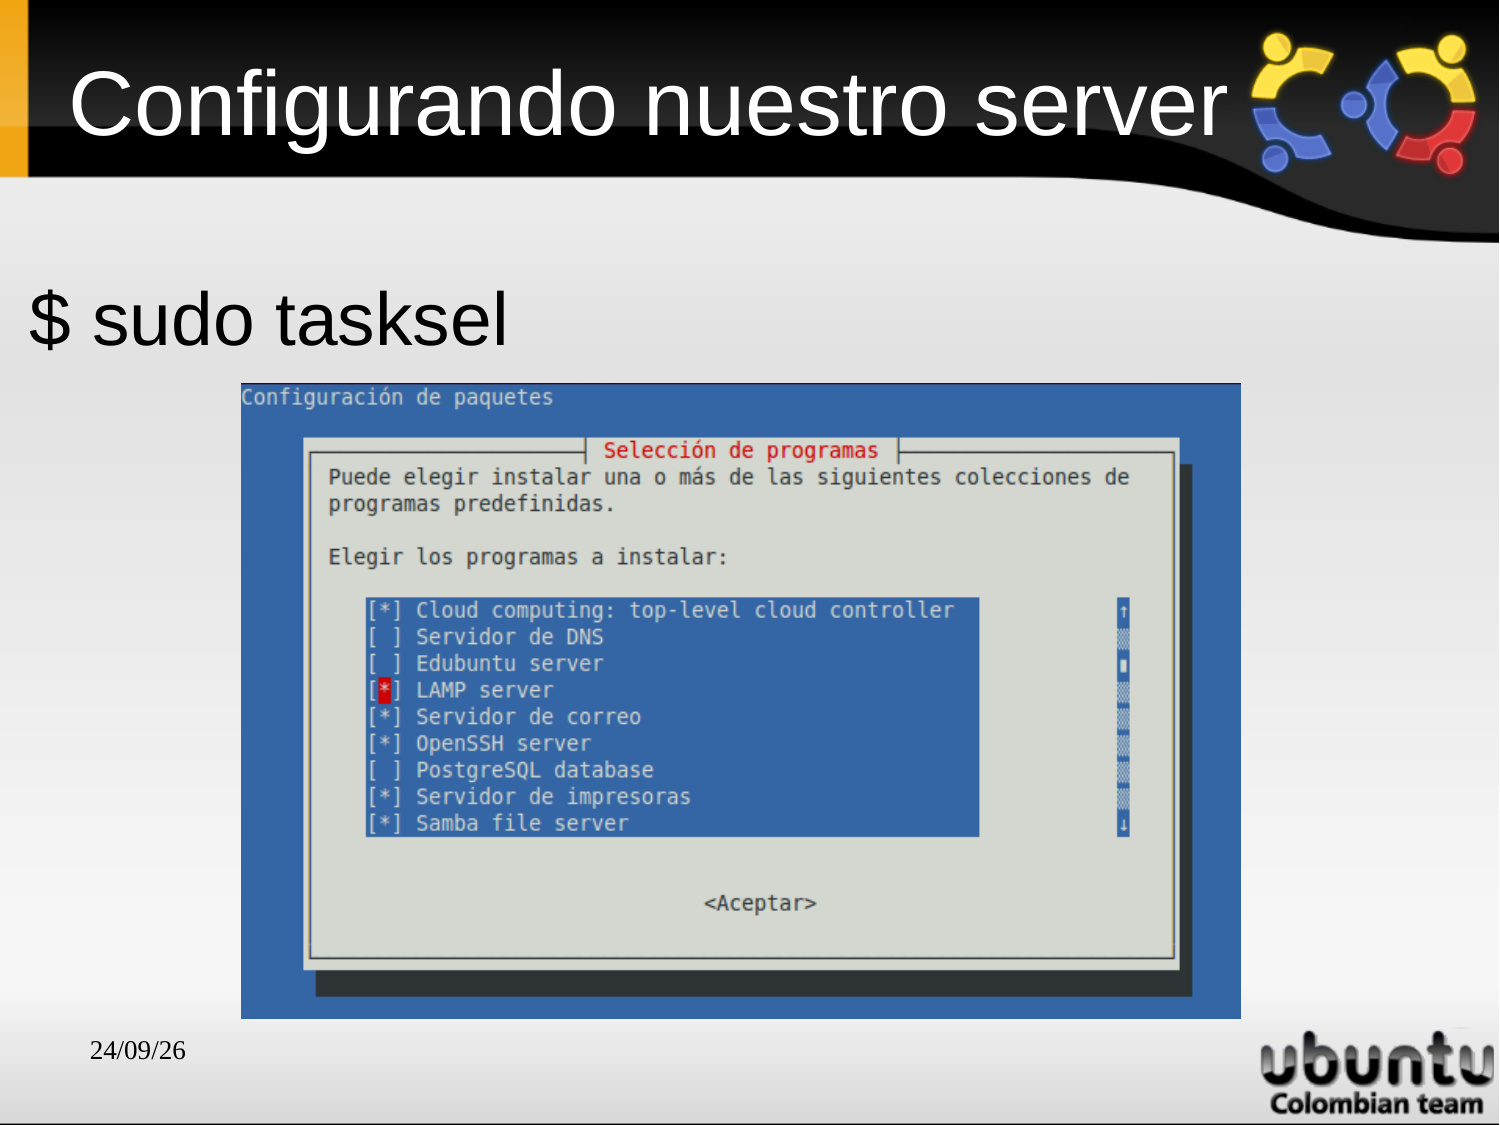

Configurando nuestro server
# $ sudo tasksel